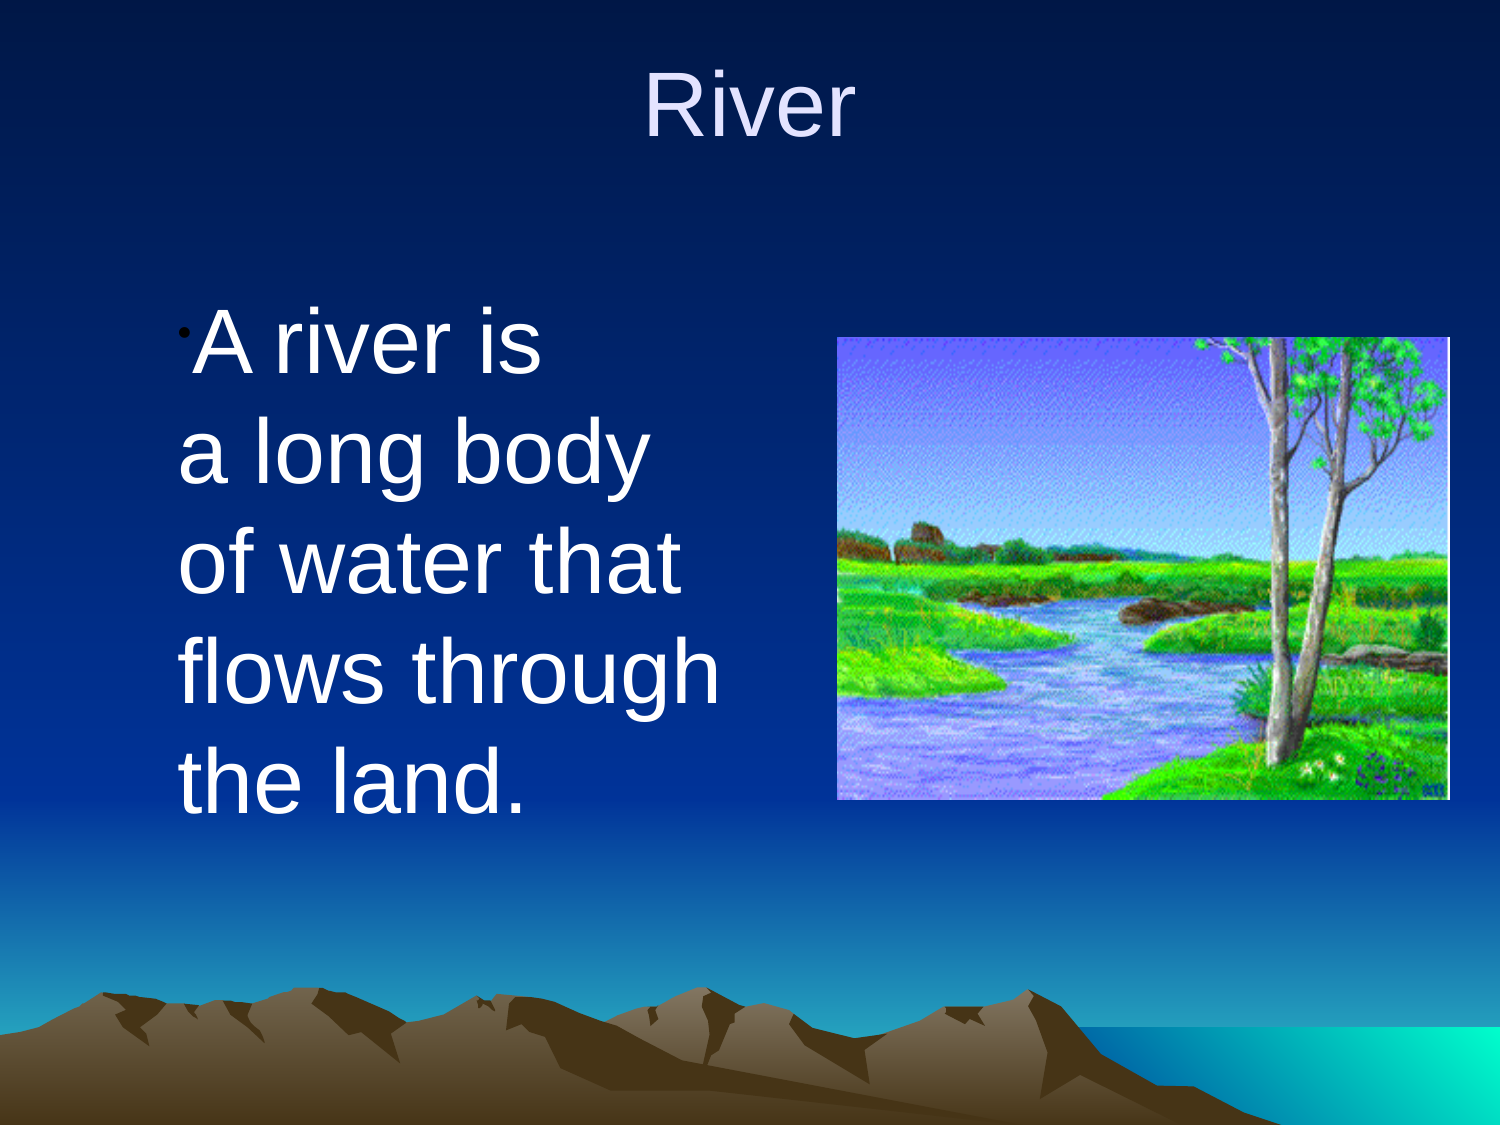

# River
A river is
a long body
of water that
flows through
the land.